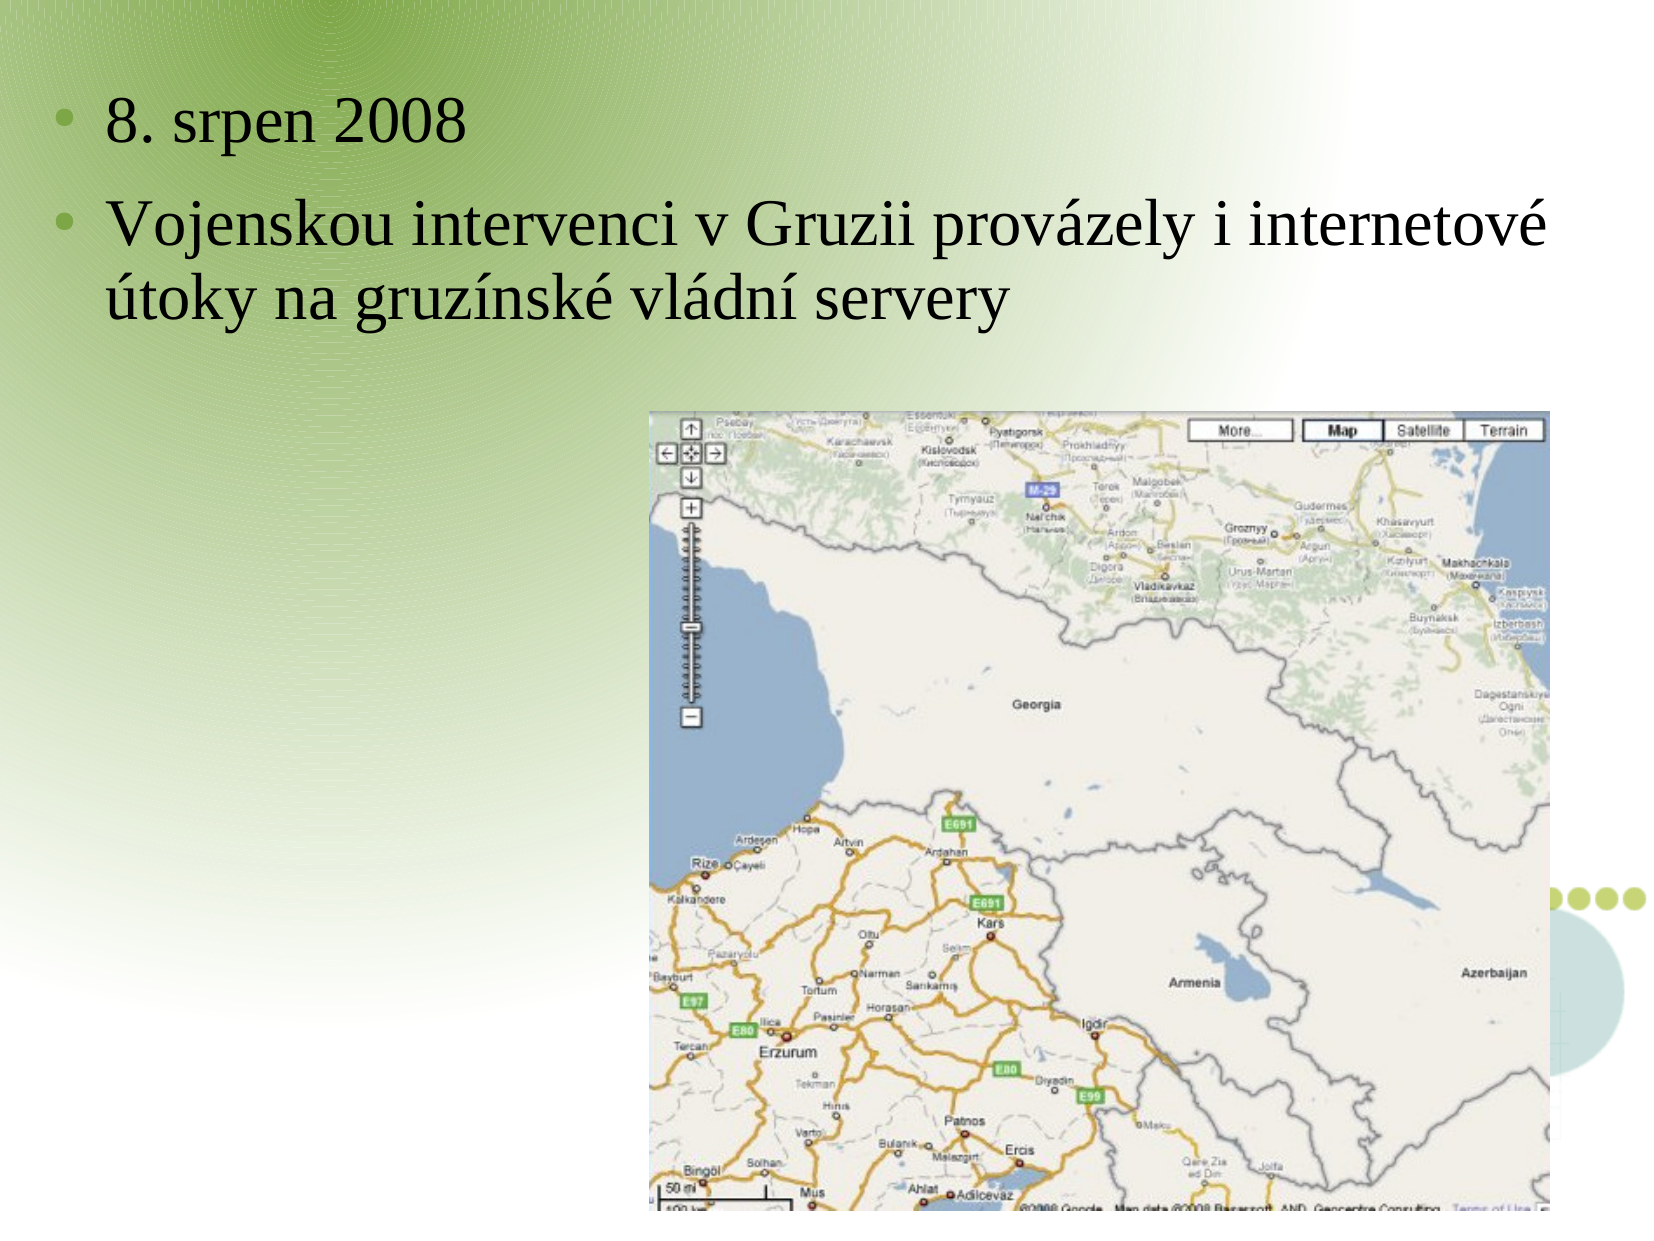

# 8. srpen 2008
Vojenskou intervenci v Gruzii provázely i internetové útoky na gruzínské vládní servery